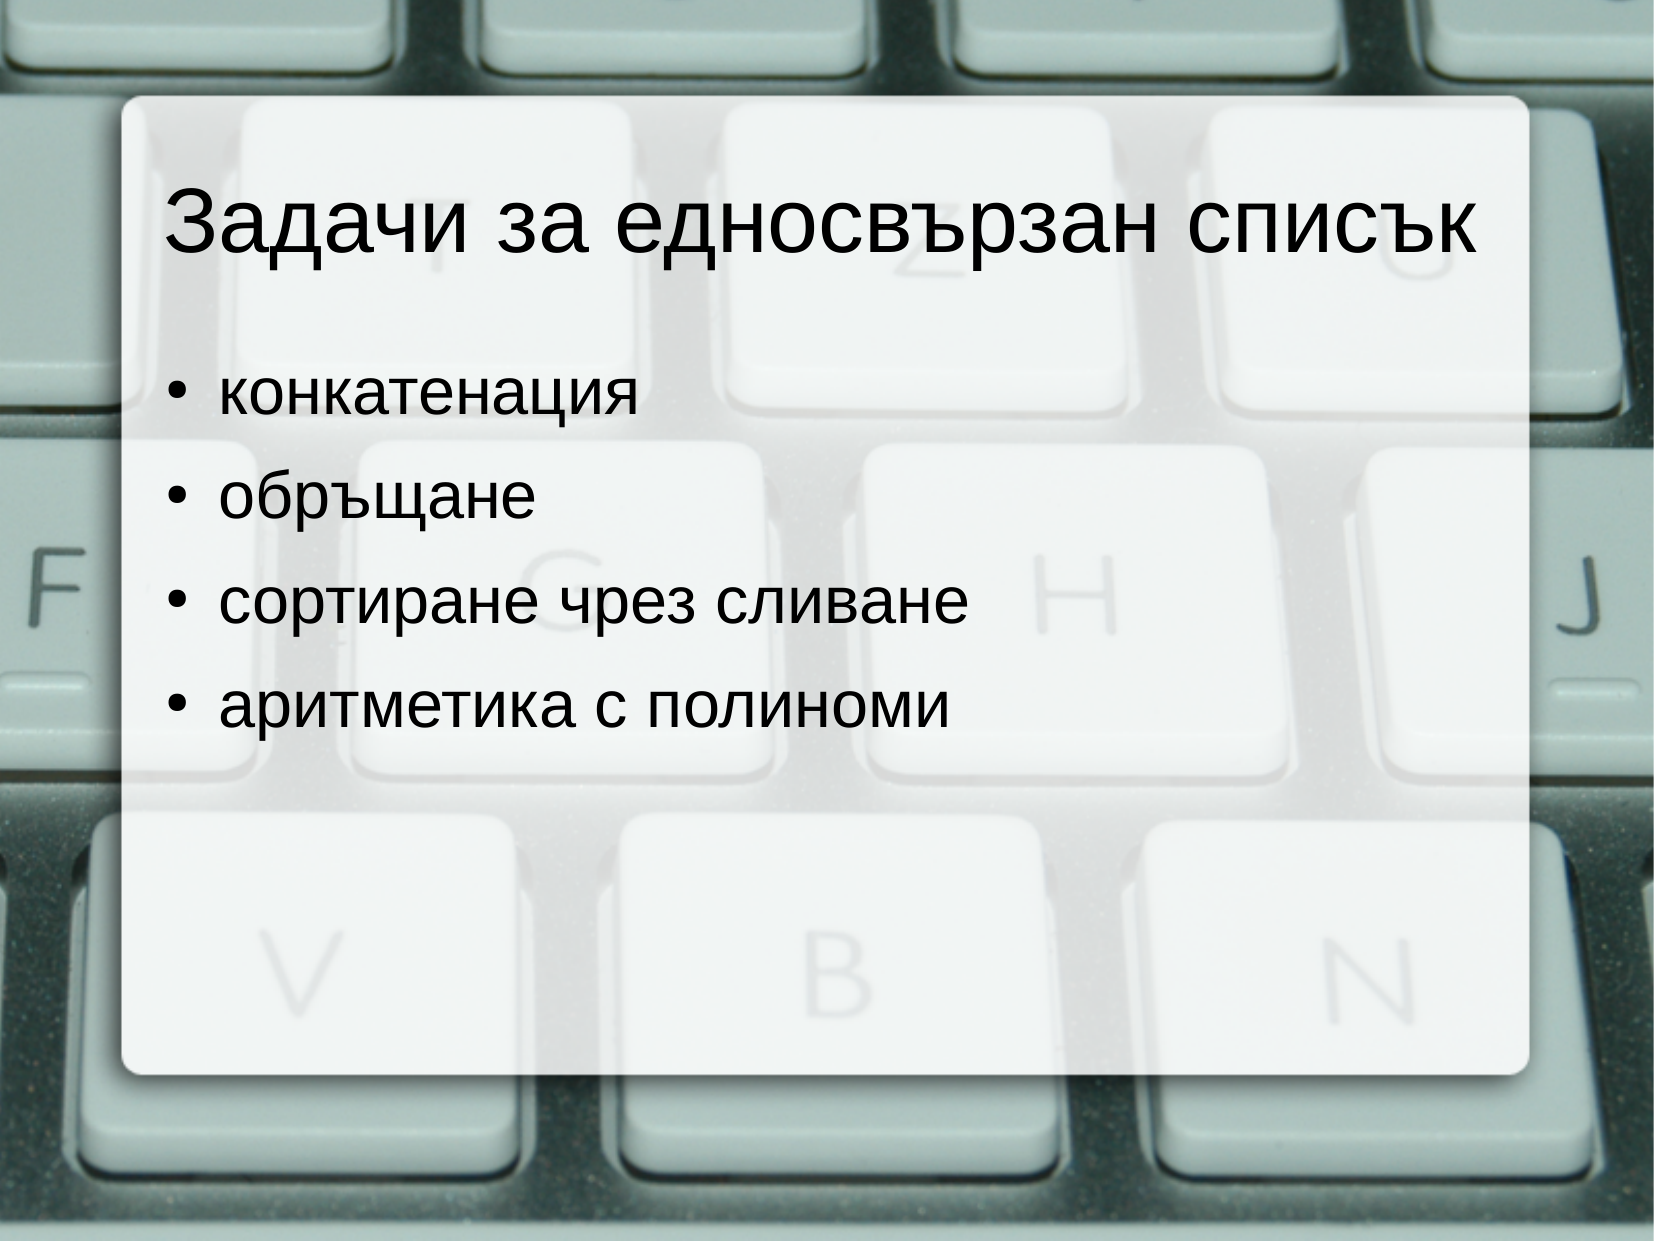

# Задачи за едносвързан списък
конкатенация
обръщане
сортиране чрез сливане
аритметика с полиноми